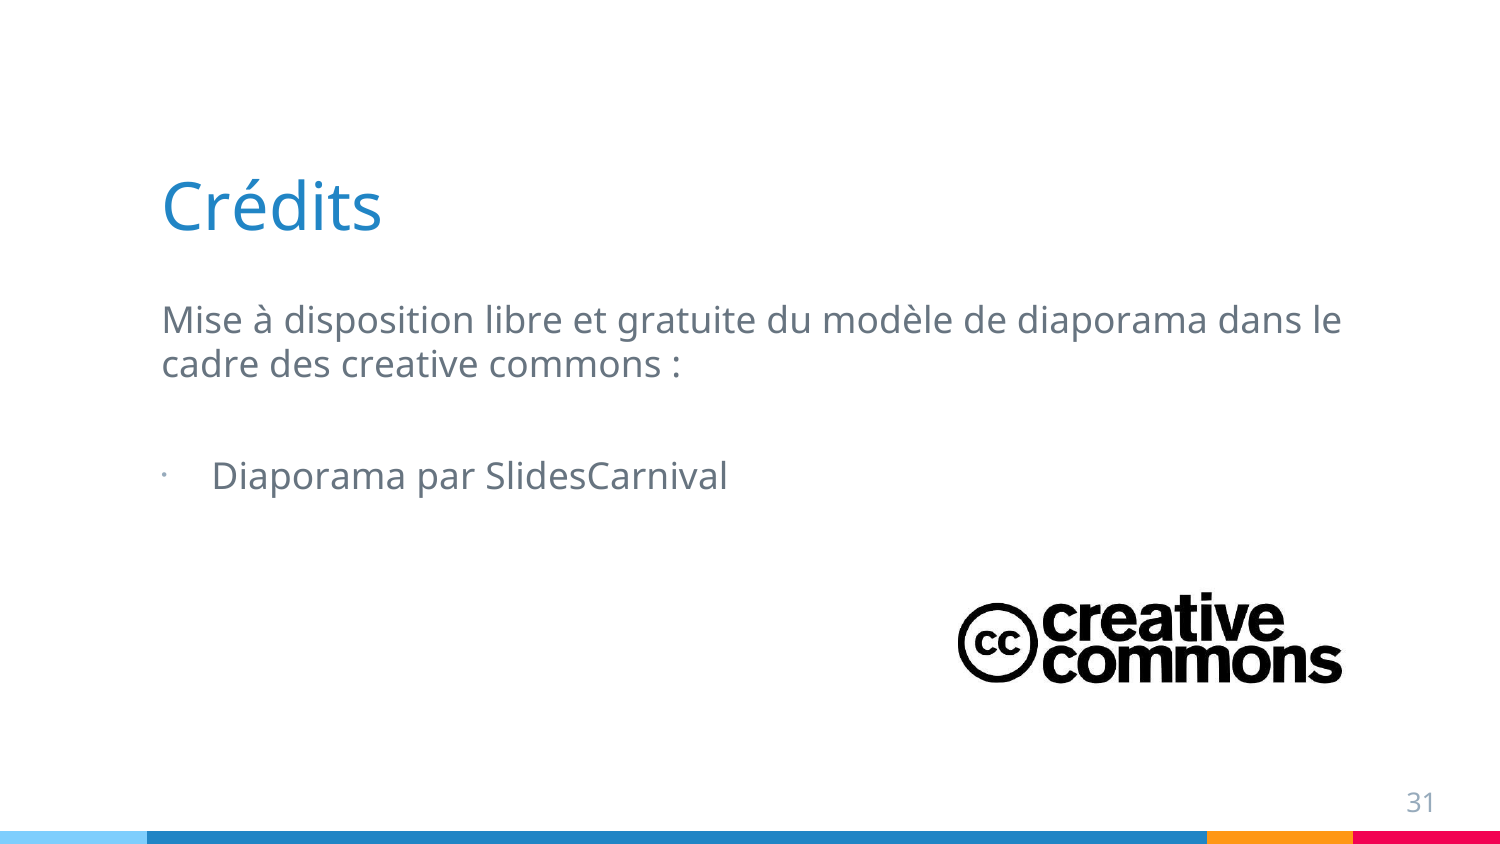

Crédits
# Mise à disposition libre et gratuite du modèle de diaporama dans le cadre des creative commons :
Diaporama par SlidesCarnival